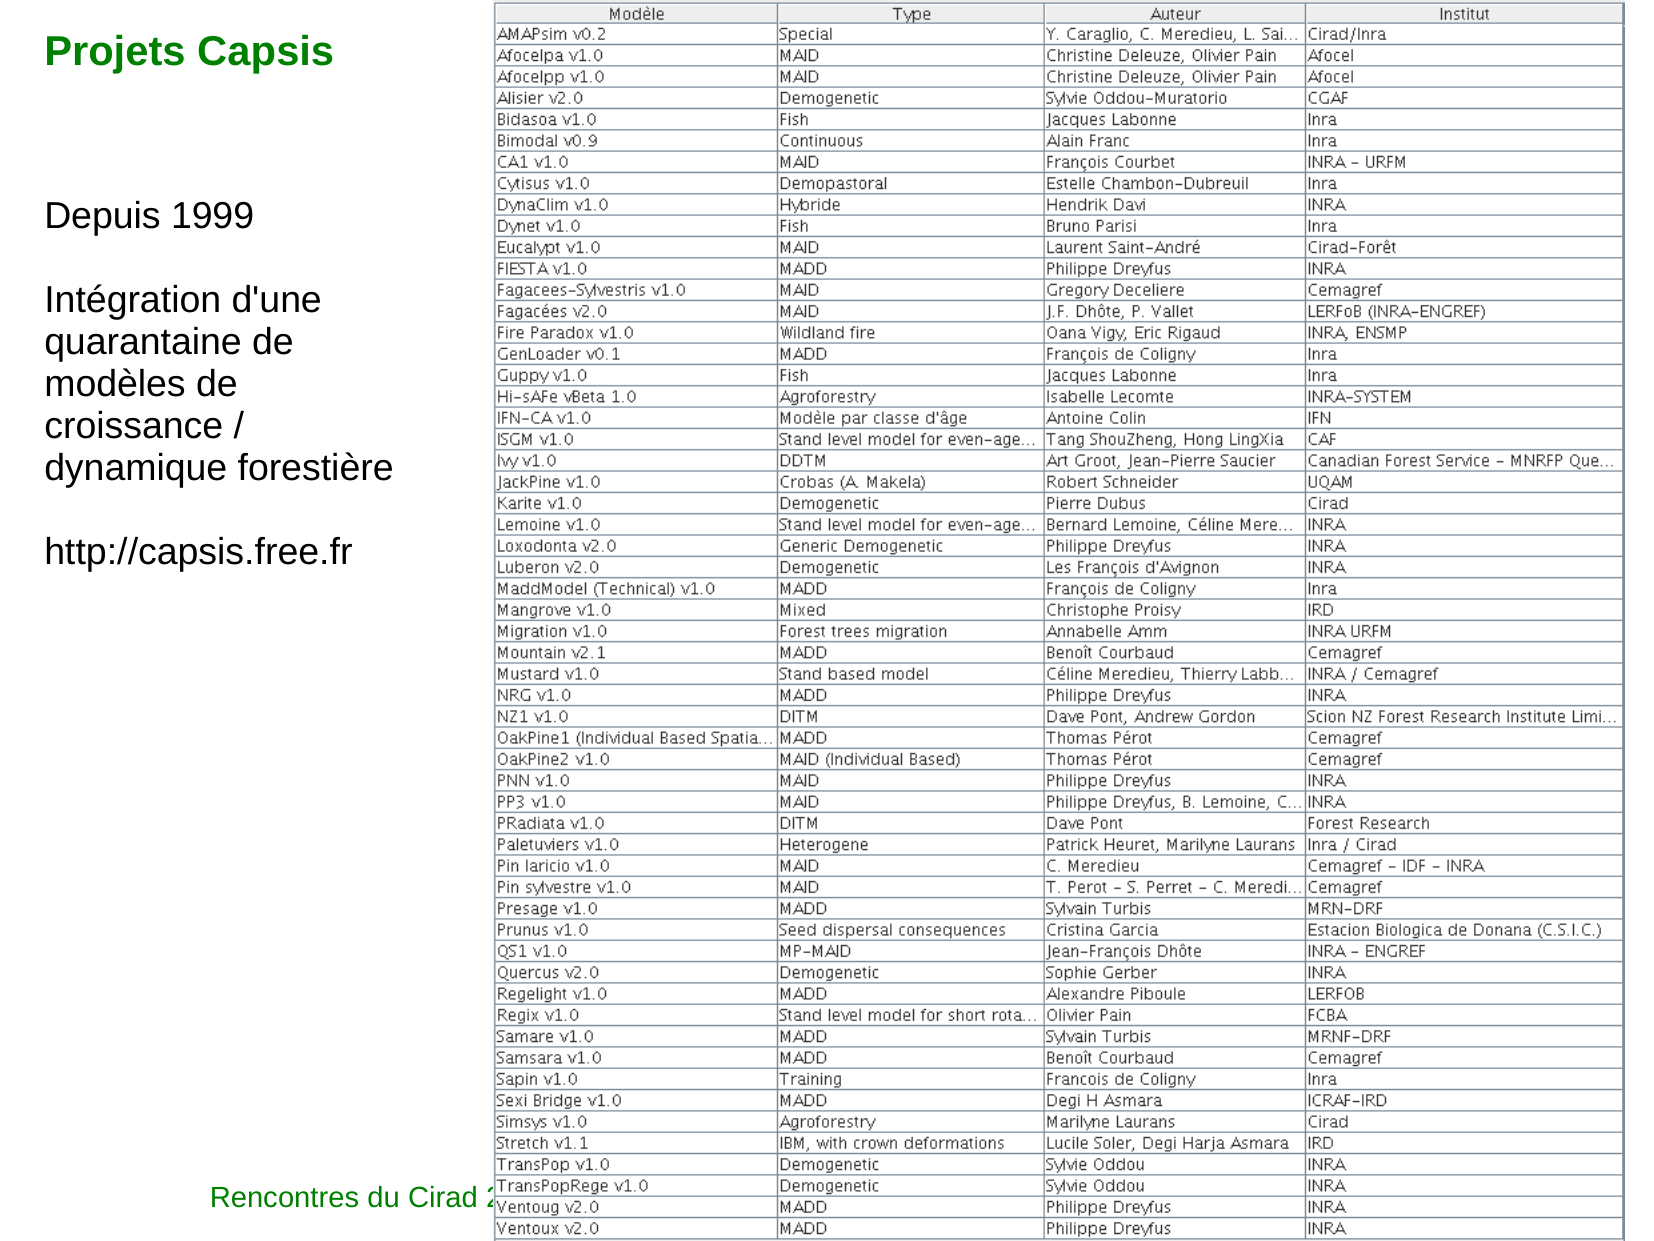

Projets Capsis
Depuis 1999
Intégration d'une quarantaine de modèles de croissance / dynamique forestière
http://capsis.free.fr